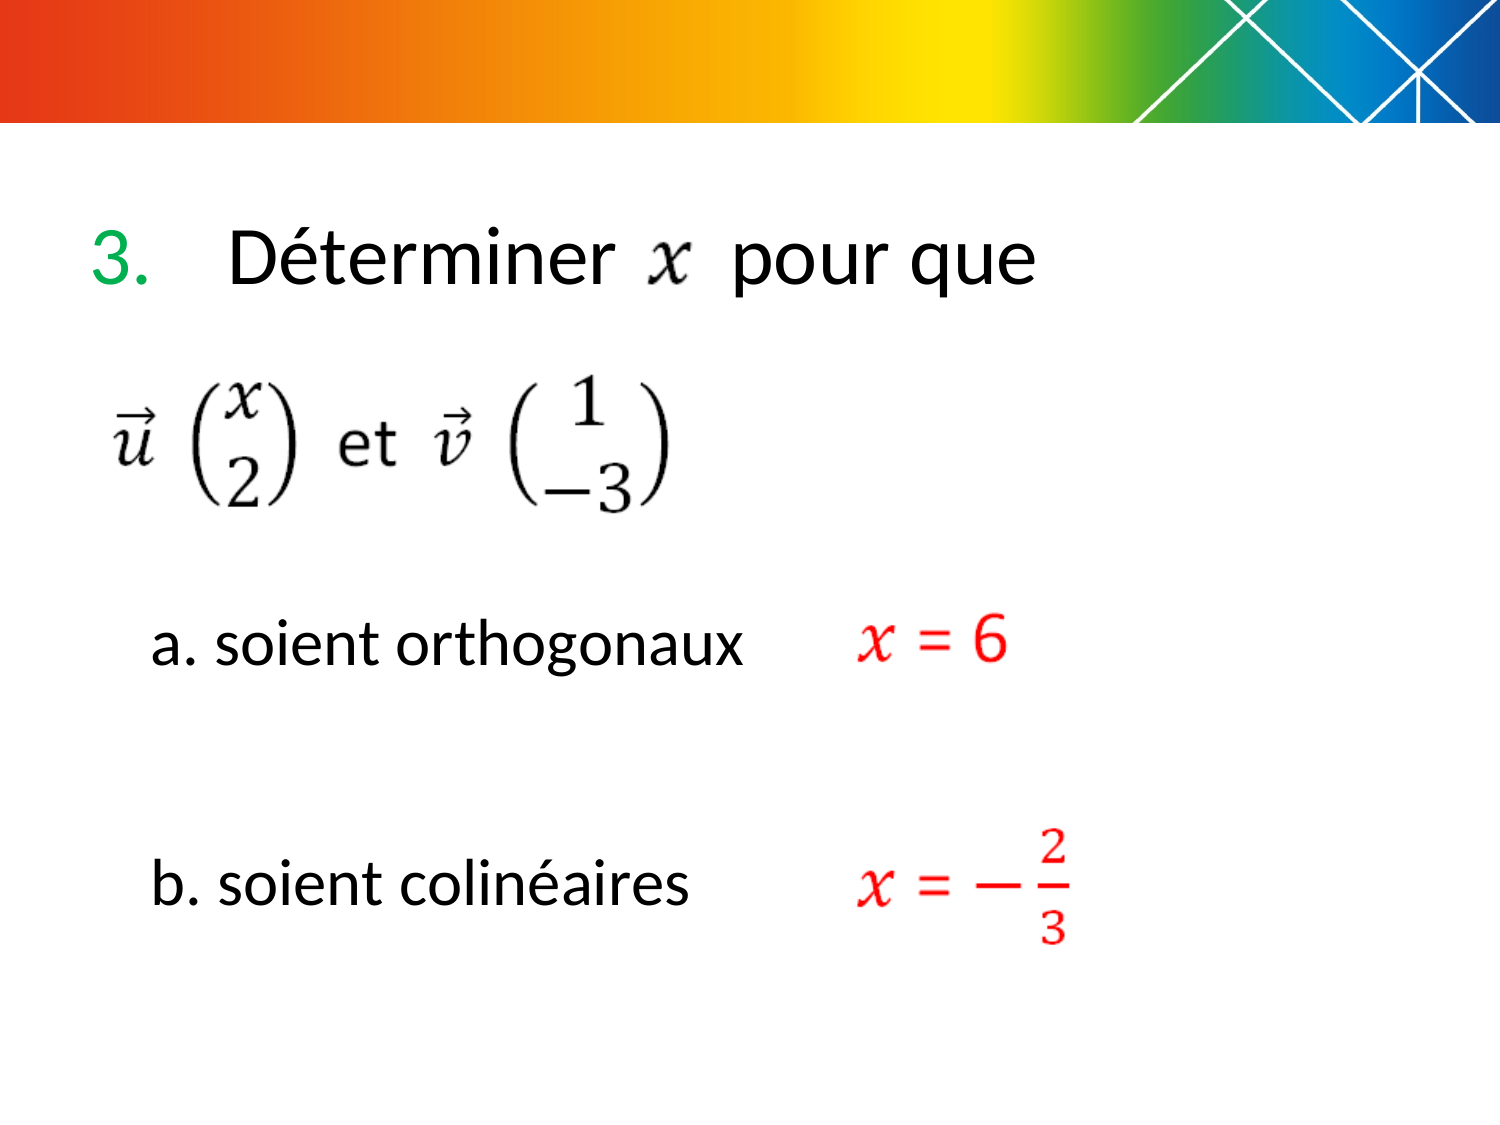

Déterminer pour que
a. soient orthogonaux
b. soient colinéaires